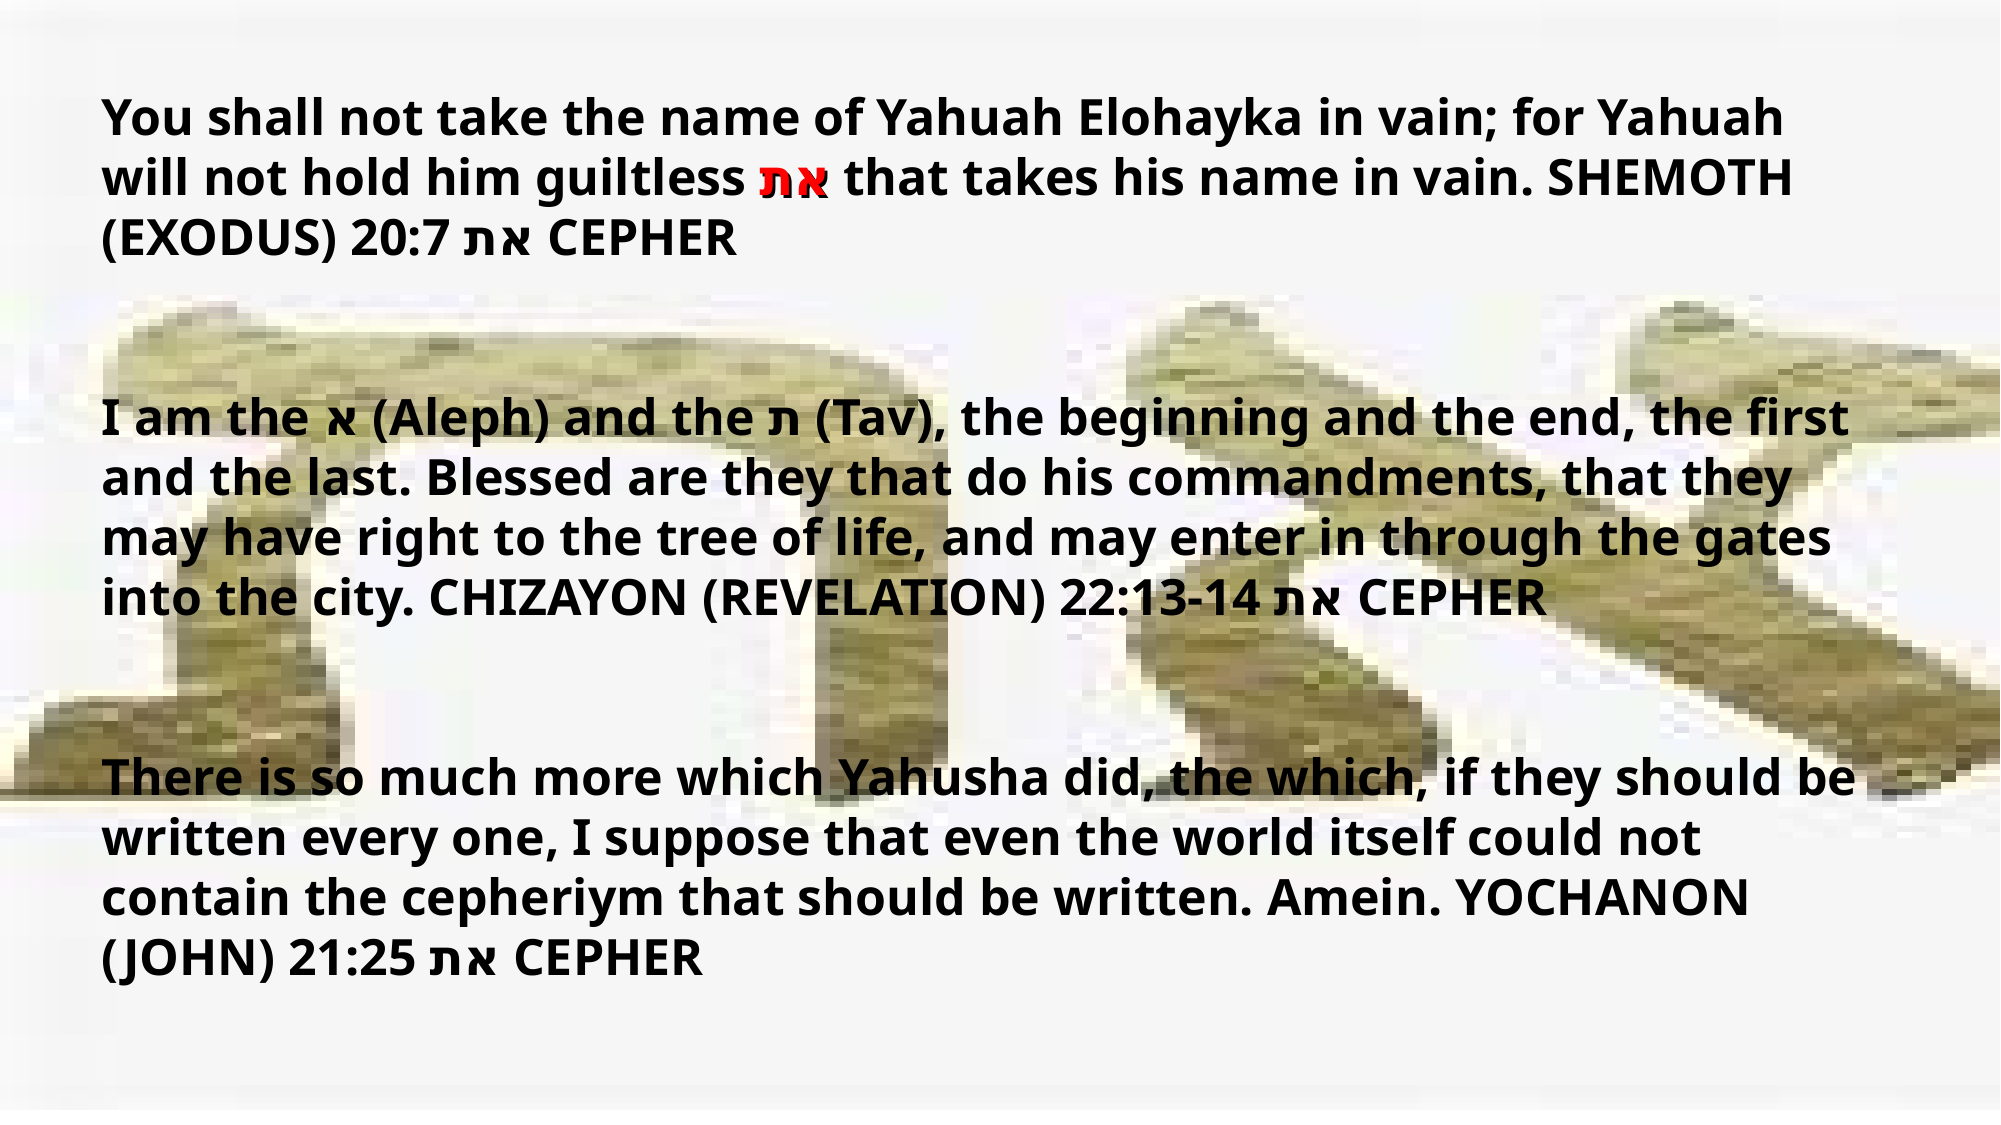

You shall not take the name of Yahuah Elohayka in vain; for Yahuah will not hold him guiltless את that takes his name in vain. SHEMOTH (EXODUS) 20:7 את CEPHER
I am the א (Aleph) and the ת (Tav), the beginning and the end, the first and the last. Blessed are they that do his commandments, that they may have right to the tree of life, and may enter in through the gates into the city. CHIZAYON (REVELATION) 22:13-14 את CEPHER
There is so much more which Yahusha did, the which, if they should be written every one, I suppose that even the world itself could not contain the cepheriym that should be written. Amein. YOCHANON (JOHN) 21:25 את CEPHER